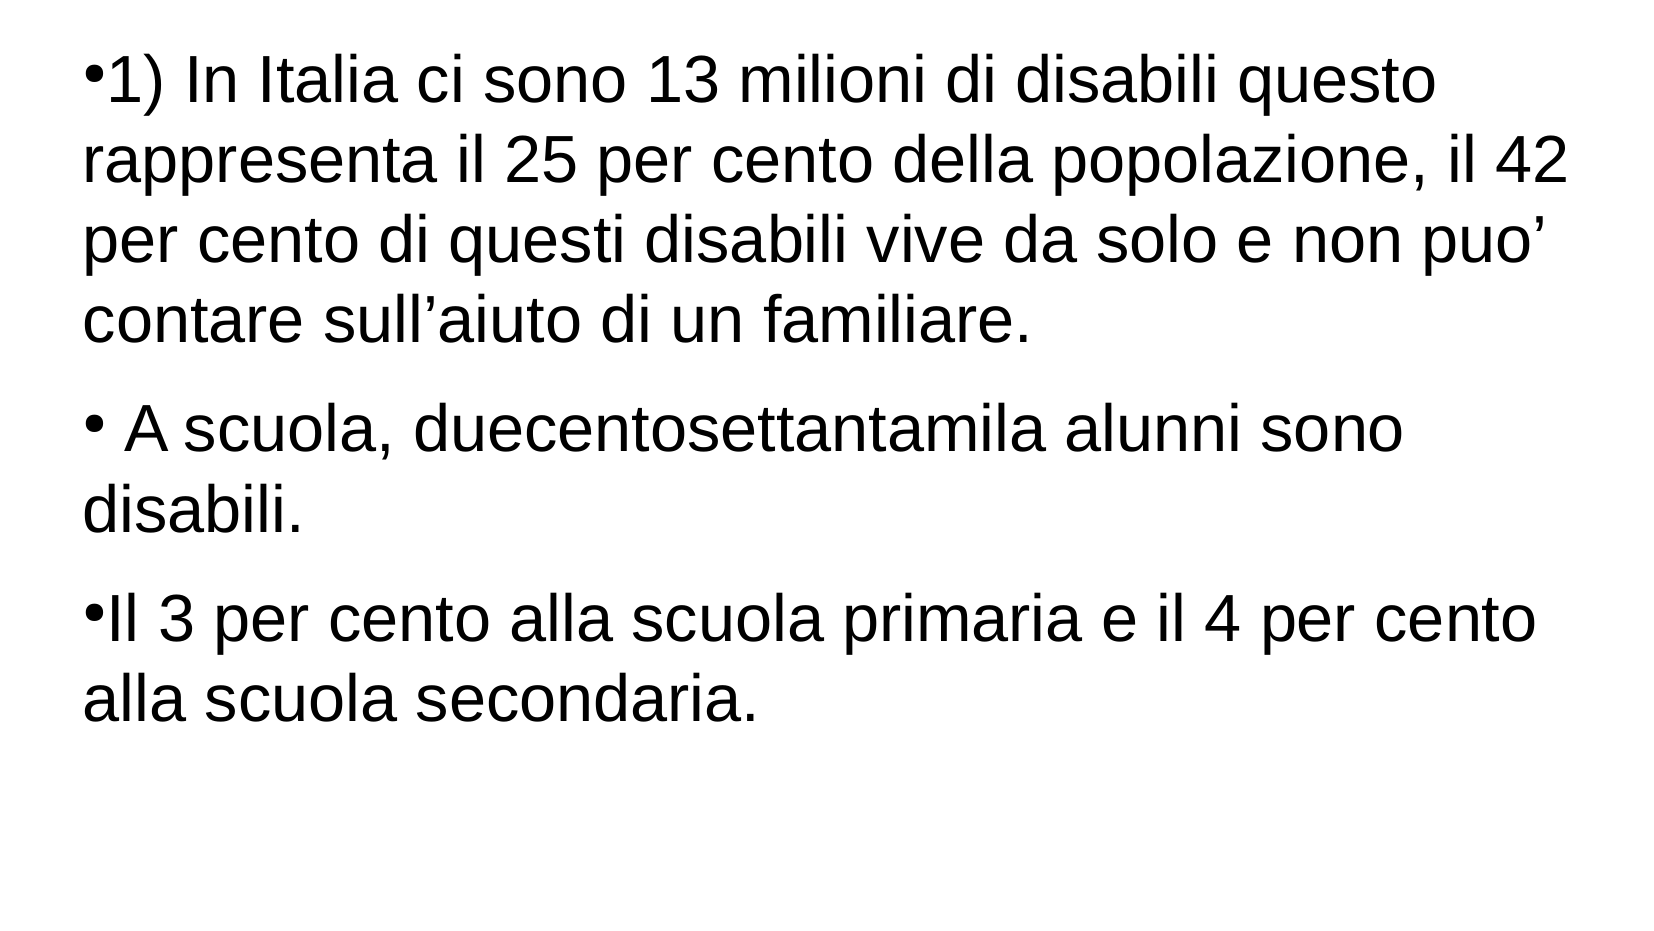

# 1) In Italia ci sono 13 milioni di disabili questo rappresenta il 25 per cento della popolazione, il 42 per cento di questi disabili vive da solo e non puo’ contare sull’aiuto di un familiare.
 A scuola, duecentosettantamila alunni sono disabili.
Il 3 per cento alla scuola primaria e il 4 per cento alla scuola secondaria.